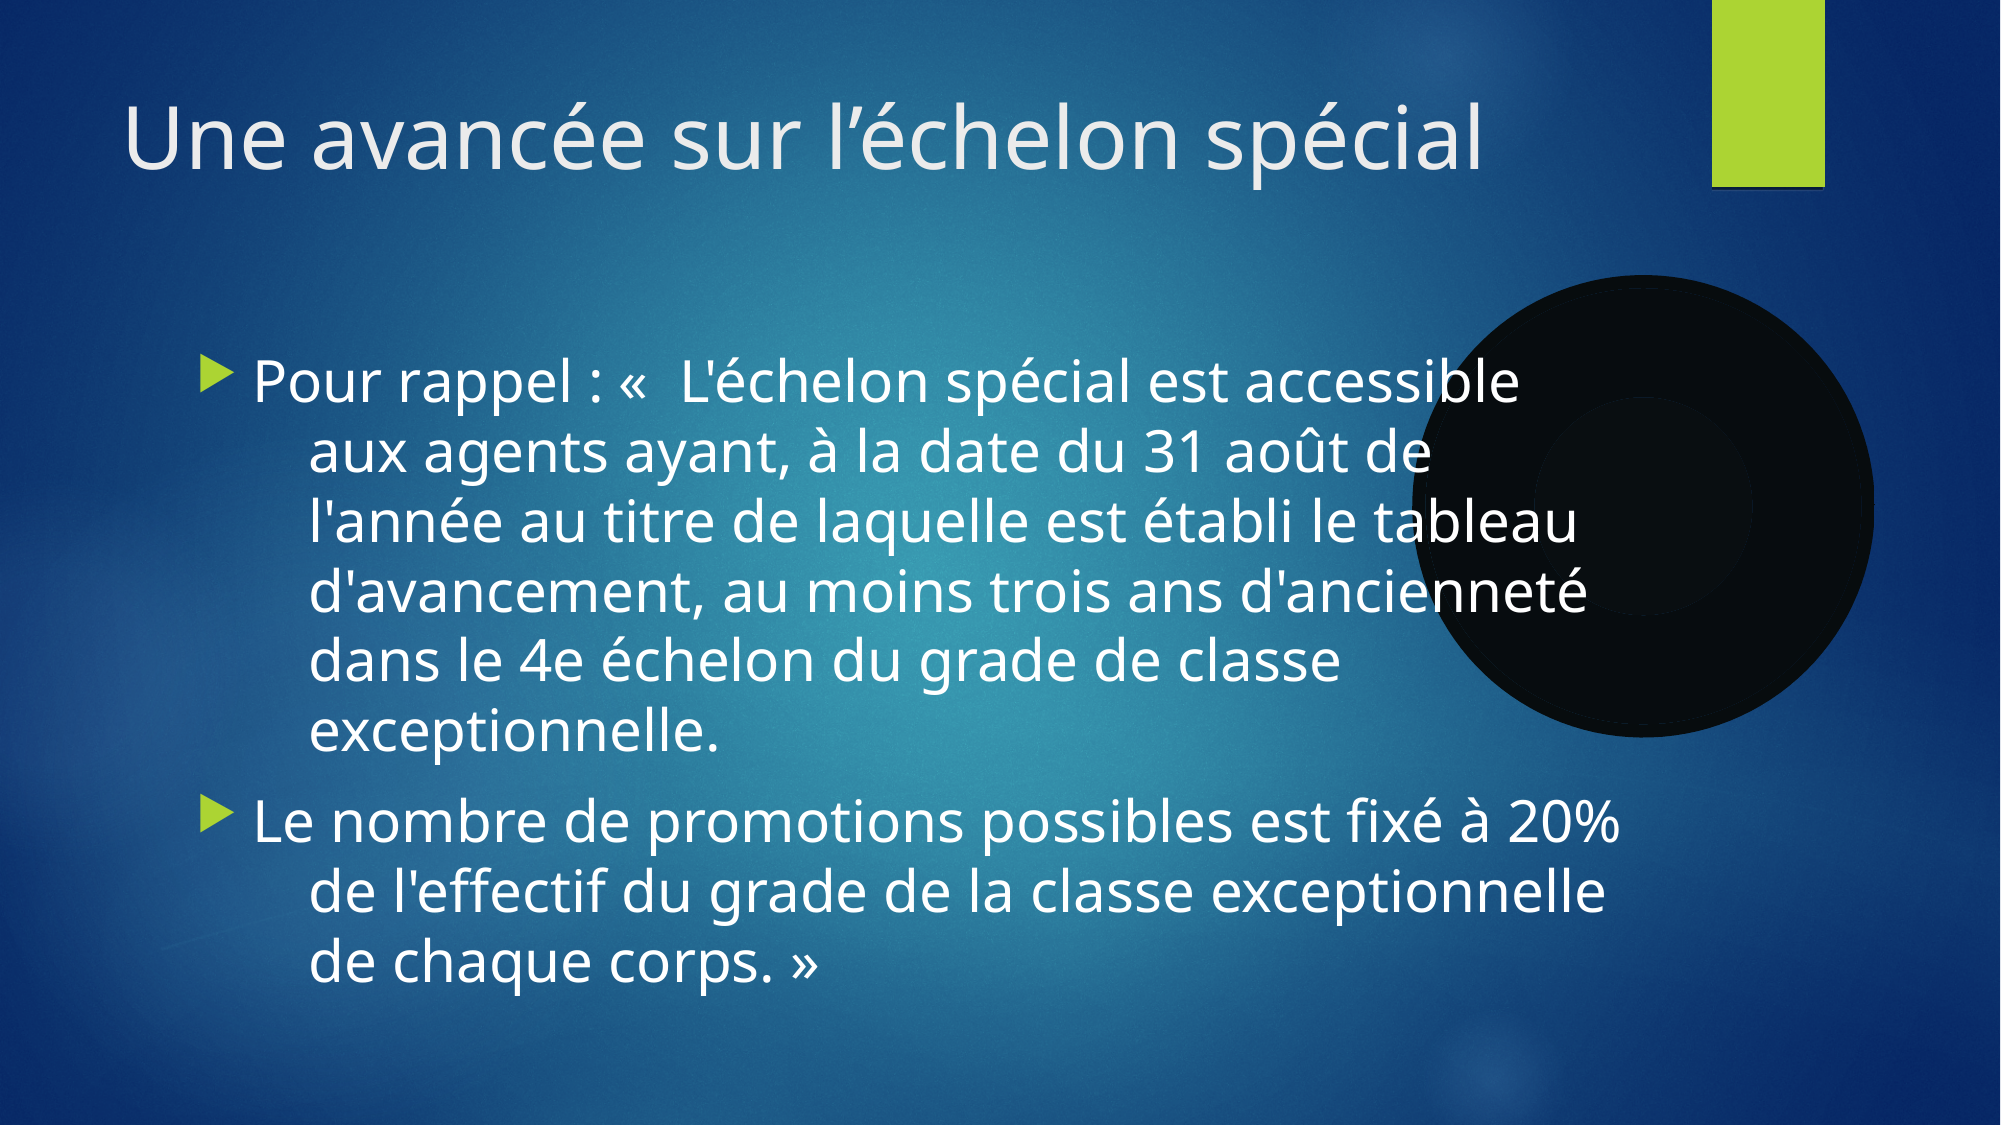

# Une avancée sur l’échelon spécial
Pour rappel : «  L'échelon spécial est accessible aux agents ayant, à la date du 31 août de l'année au titre de laquelle est établi le tableau d'avancement, au moins trois ans d'ancienneté dans le 4e échelon du grade de classe exceptionnelle.
Le nombre de promotions possibles est fixé à 20% de l'effectif du grade de la classe exceptionnelle de chaque corps. »